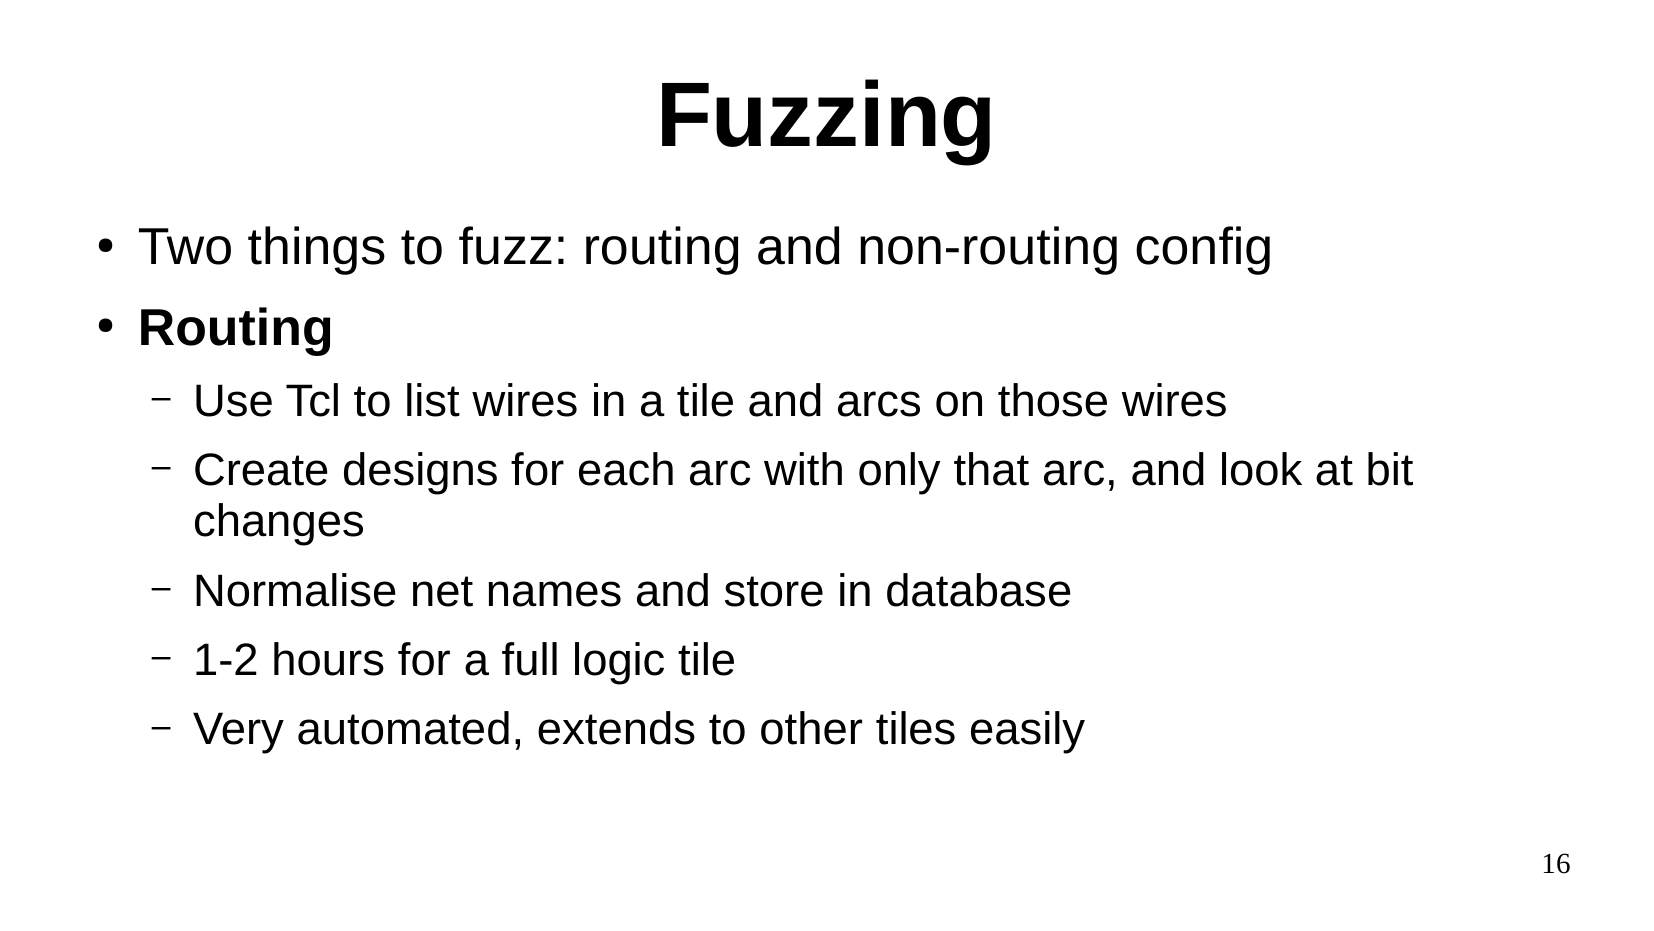

# Fuzzing
Two things to fuzz: routing and non-routing config
Routing
Use Tcl to list wires in a tile and arcs on those wires
Create designs for each arc with only that arc, and look at bit changes
Normalise net names and store in database
1-2 hours for a full logic tile
Very automated, extends to other tiles easily